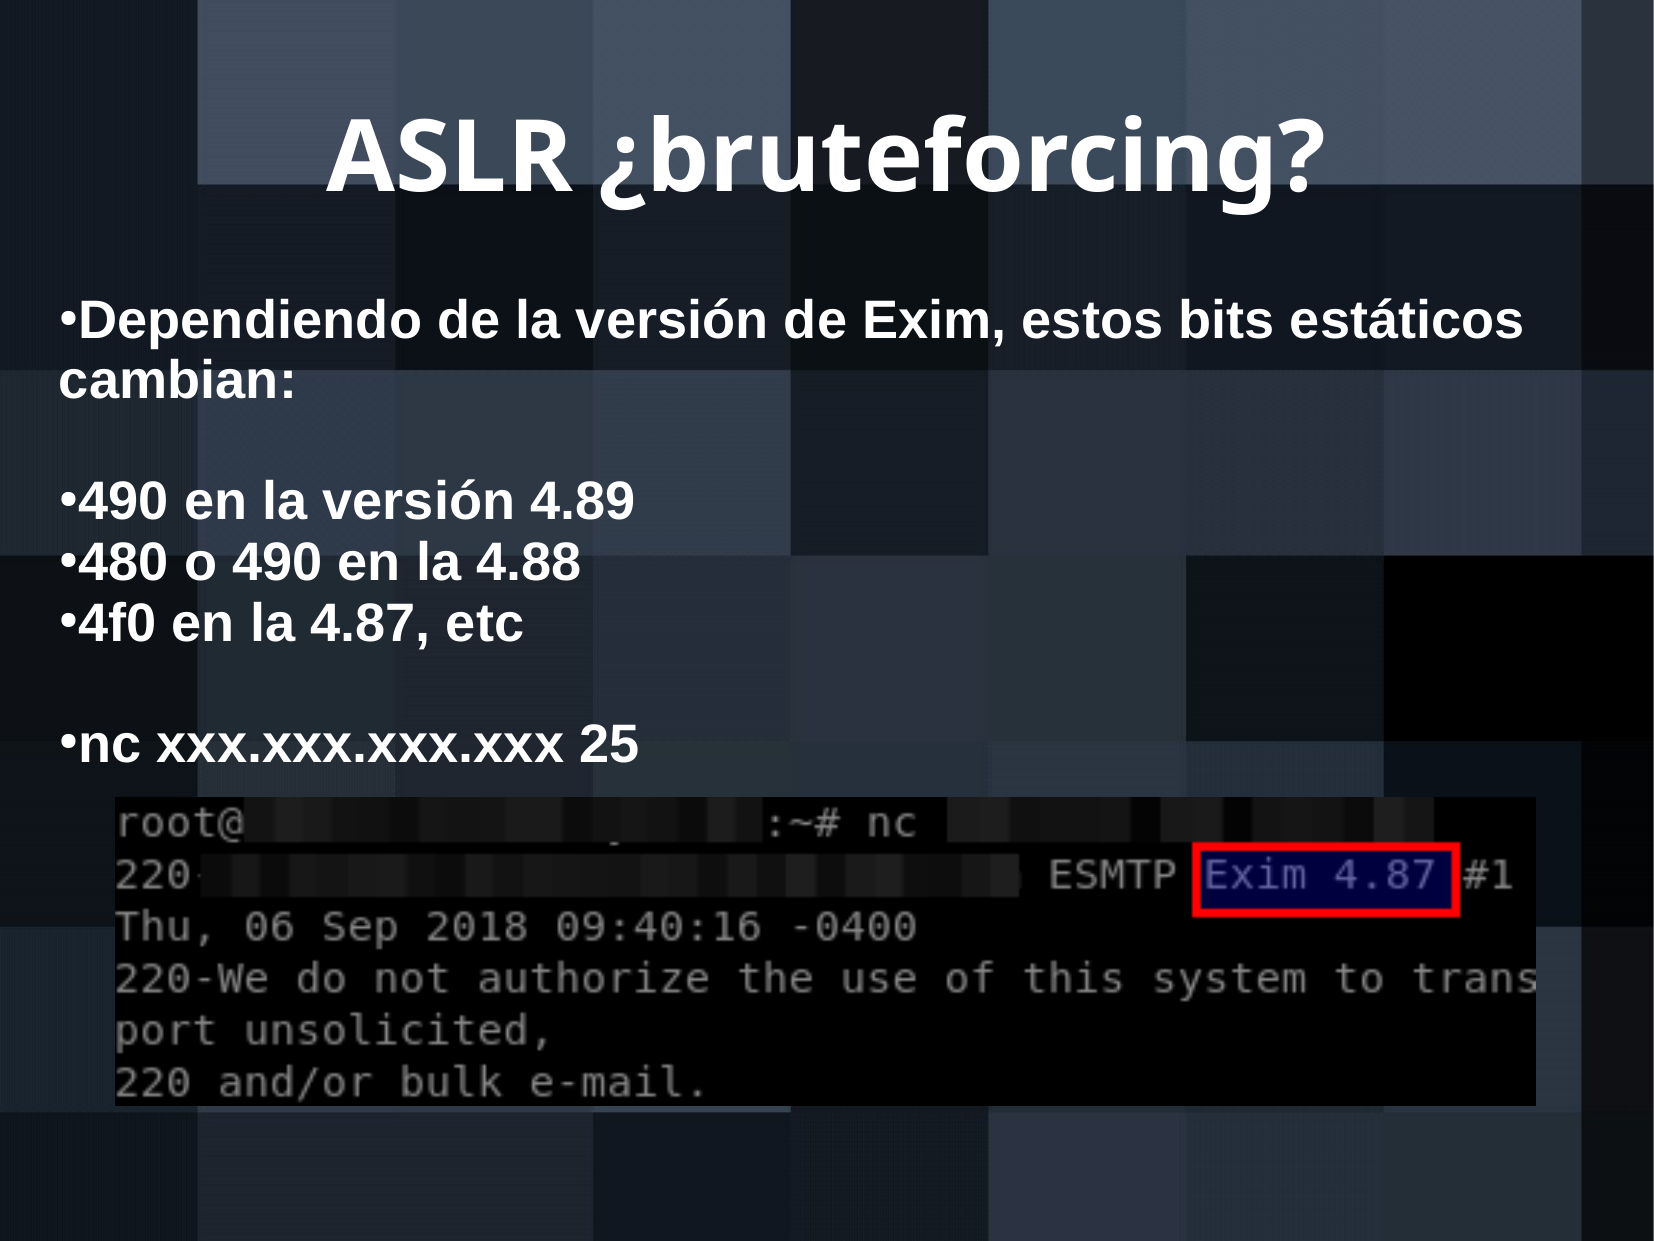

# ASLR ¿bruteforcing?
Dependiendo de la versión de Exim, estos bits estáticos cambian:
490 en la versión 4.89
480 o 490 en la 4.88
4f0 en la 4.87, etc
nc xxx.xxx.xxx.xxx 25